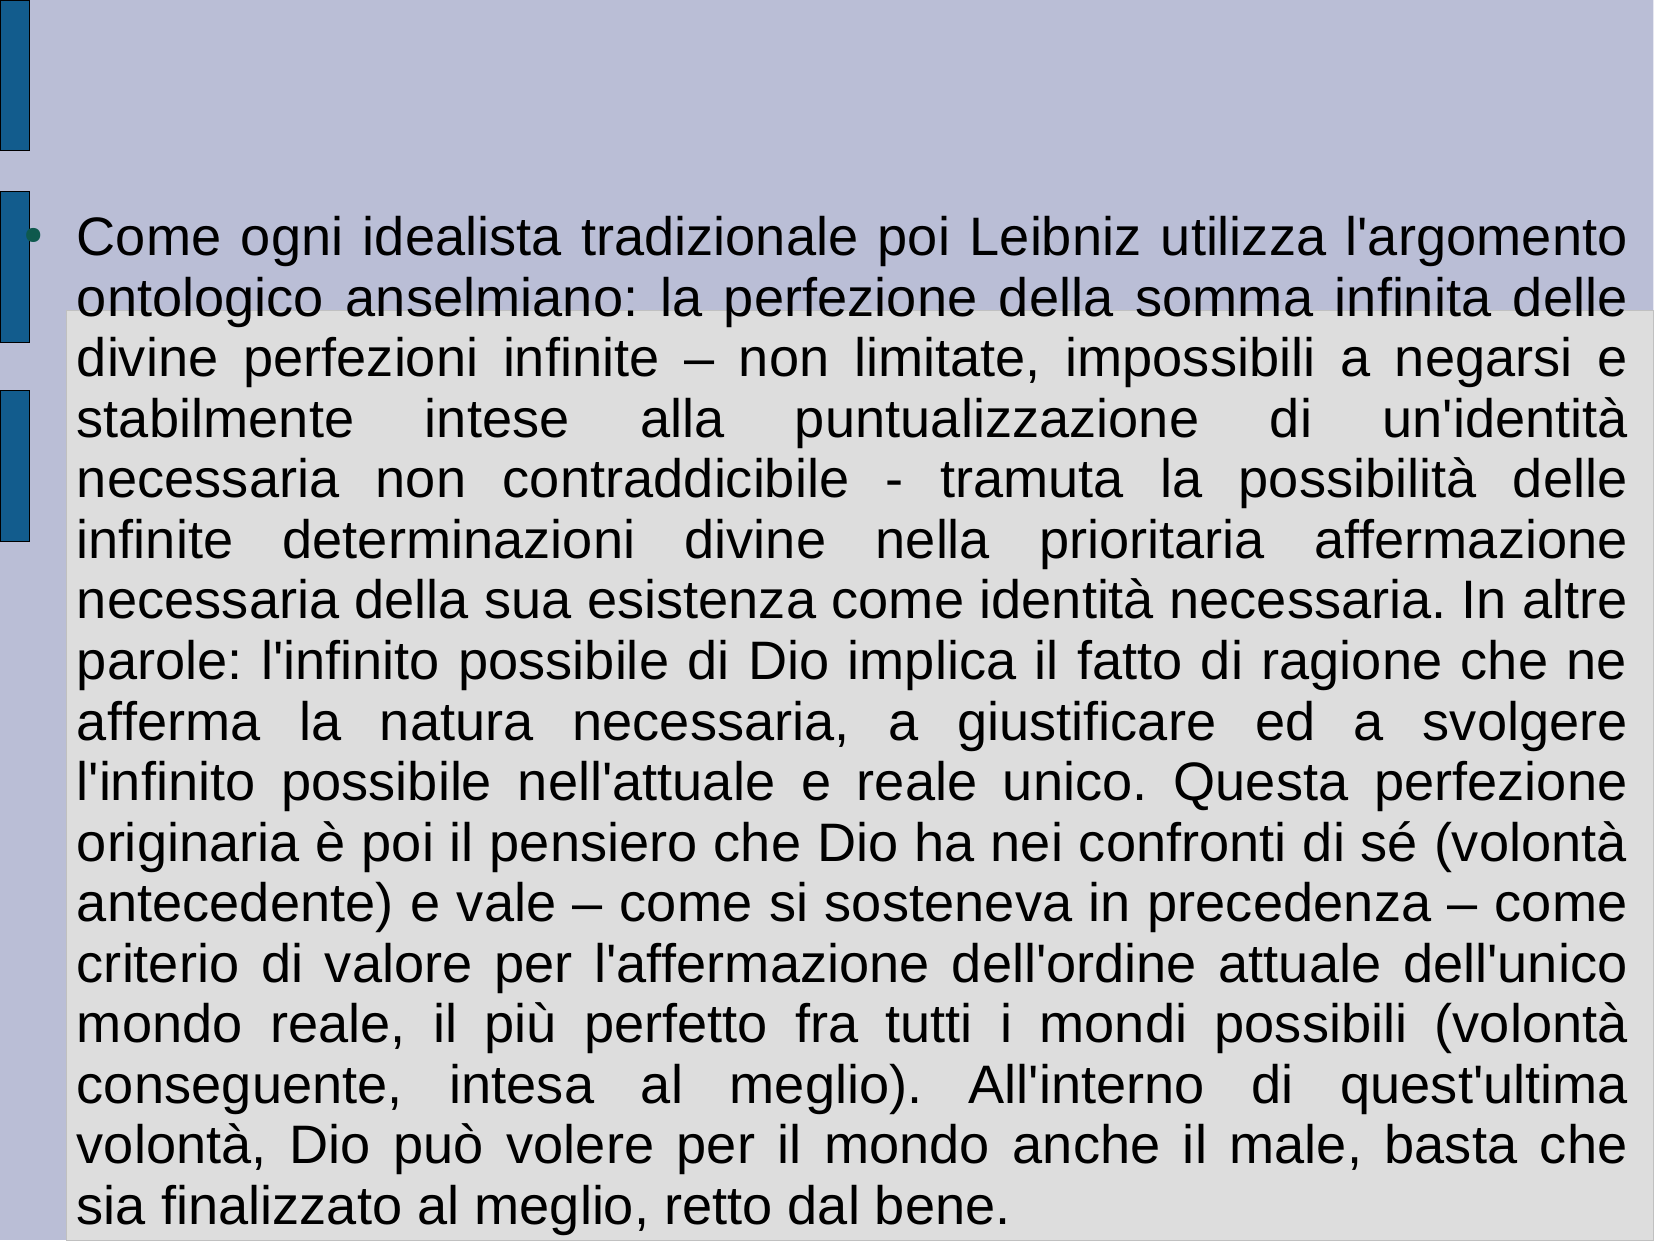

#
Come ogni idealista tradizionale poi Leibniz utilizza l'argomento ontologico anselmiano: la perfezione della somma infinita delle divine perfezioni infinite – non limitate, impossibili a negarsi e stabilmente intese alla puntualizzazione di un'identità necessaria non contraddicibile - tramuta la possibilità delle infinite determinazioni divine nella prioritaria affermazione necessaria della sua esistenza come identità necessaria. In altre parole: l'infinito possibile di Dio implica il fatto di ragione che ne afferma la natura necessaria, a giustificare ed a svolgere l'infinito possibile nell'attuale e reale unico. Questa perfezione originaria è poi il pensiero che Dio ha nei confronti di sé (volontà antecedente) e vale – come si sosteneva in precedenza – come criterio di valore per l'affermazione dell'ordine attuale dell'unico mondo reale, il più perfetto fra tutti i mondi possibili (volontà conseguente, intesa al meglio). All'interno di quest'ultima volontà, Dio può volere per il mondo anche il male, basta che sia finalizzato al meglio, retto dal bene.